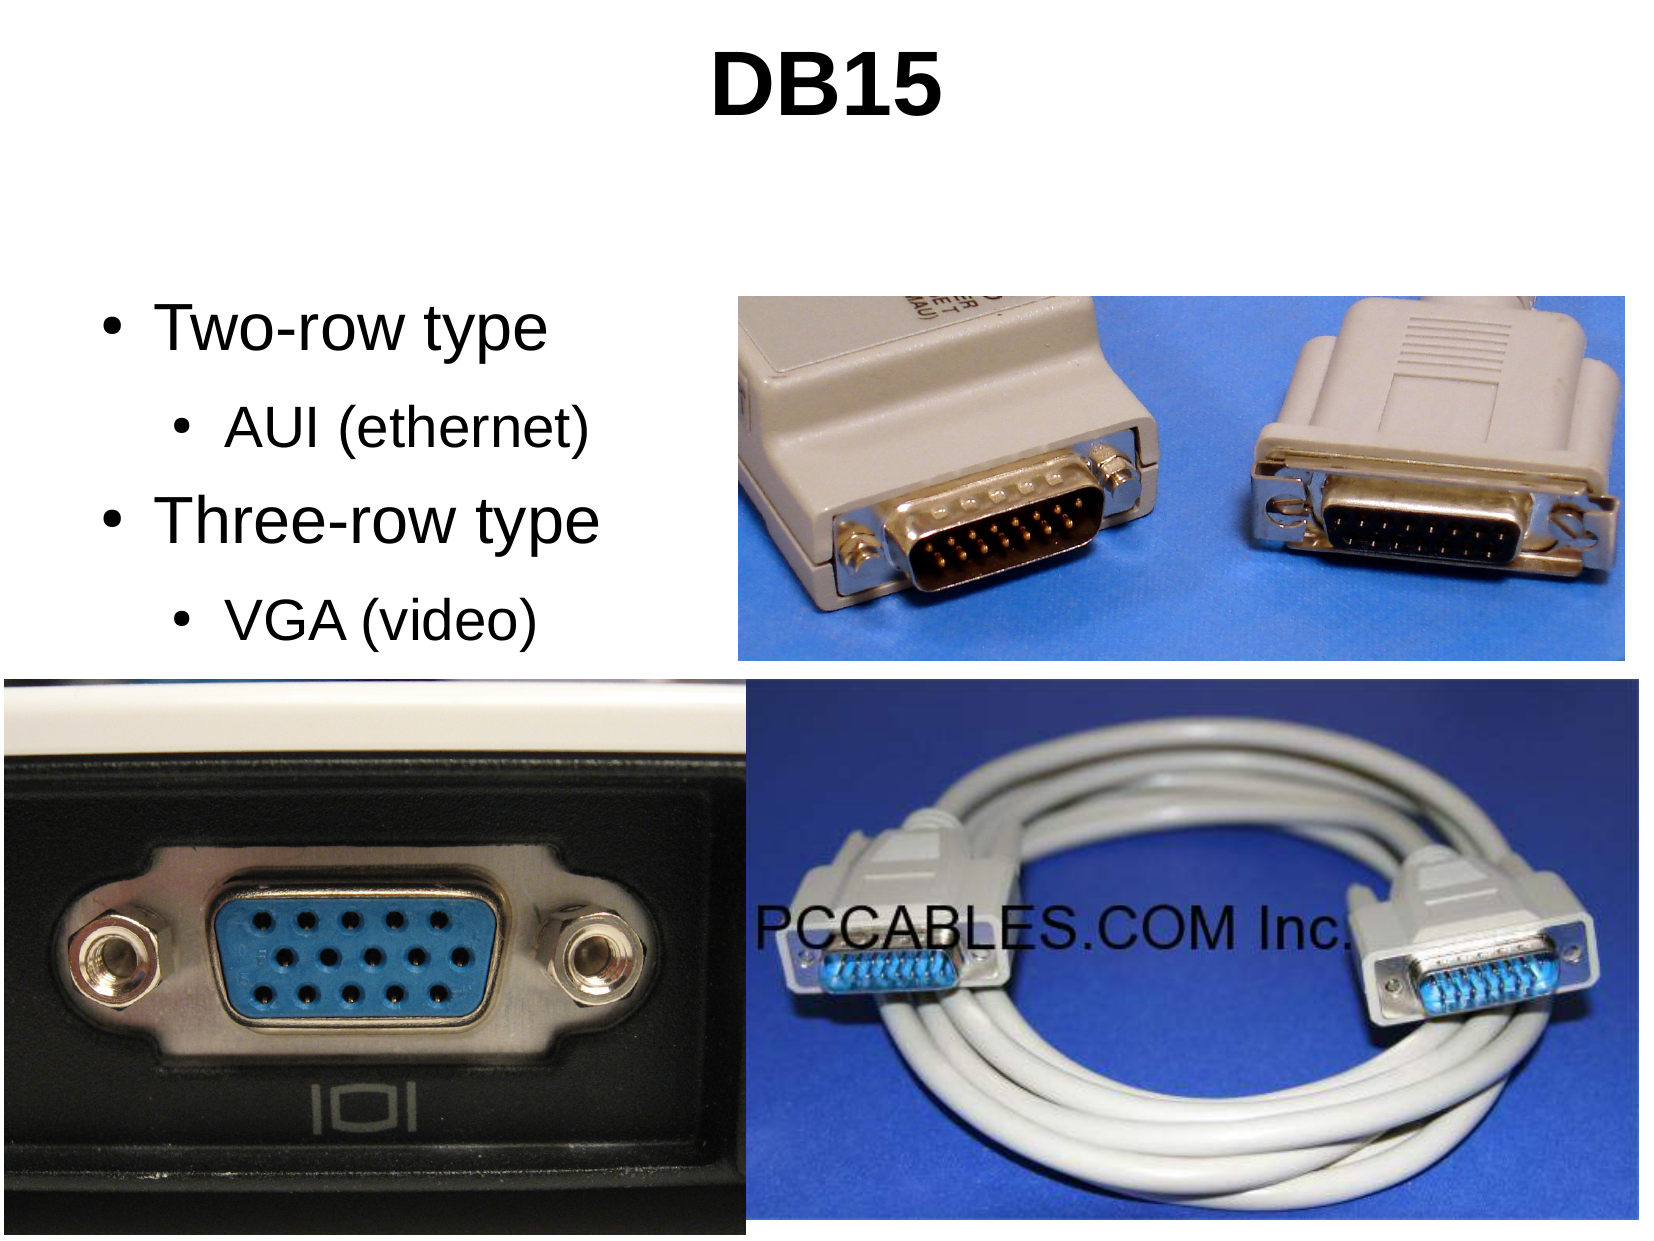

# DB15
Two-row type
AUI (ethernet)
Three-row type
VGA (video)